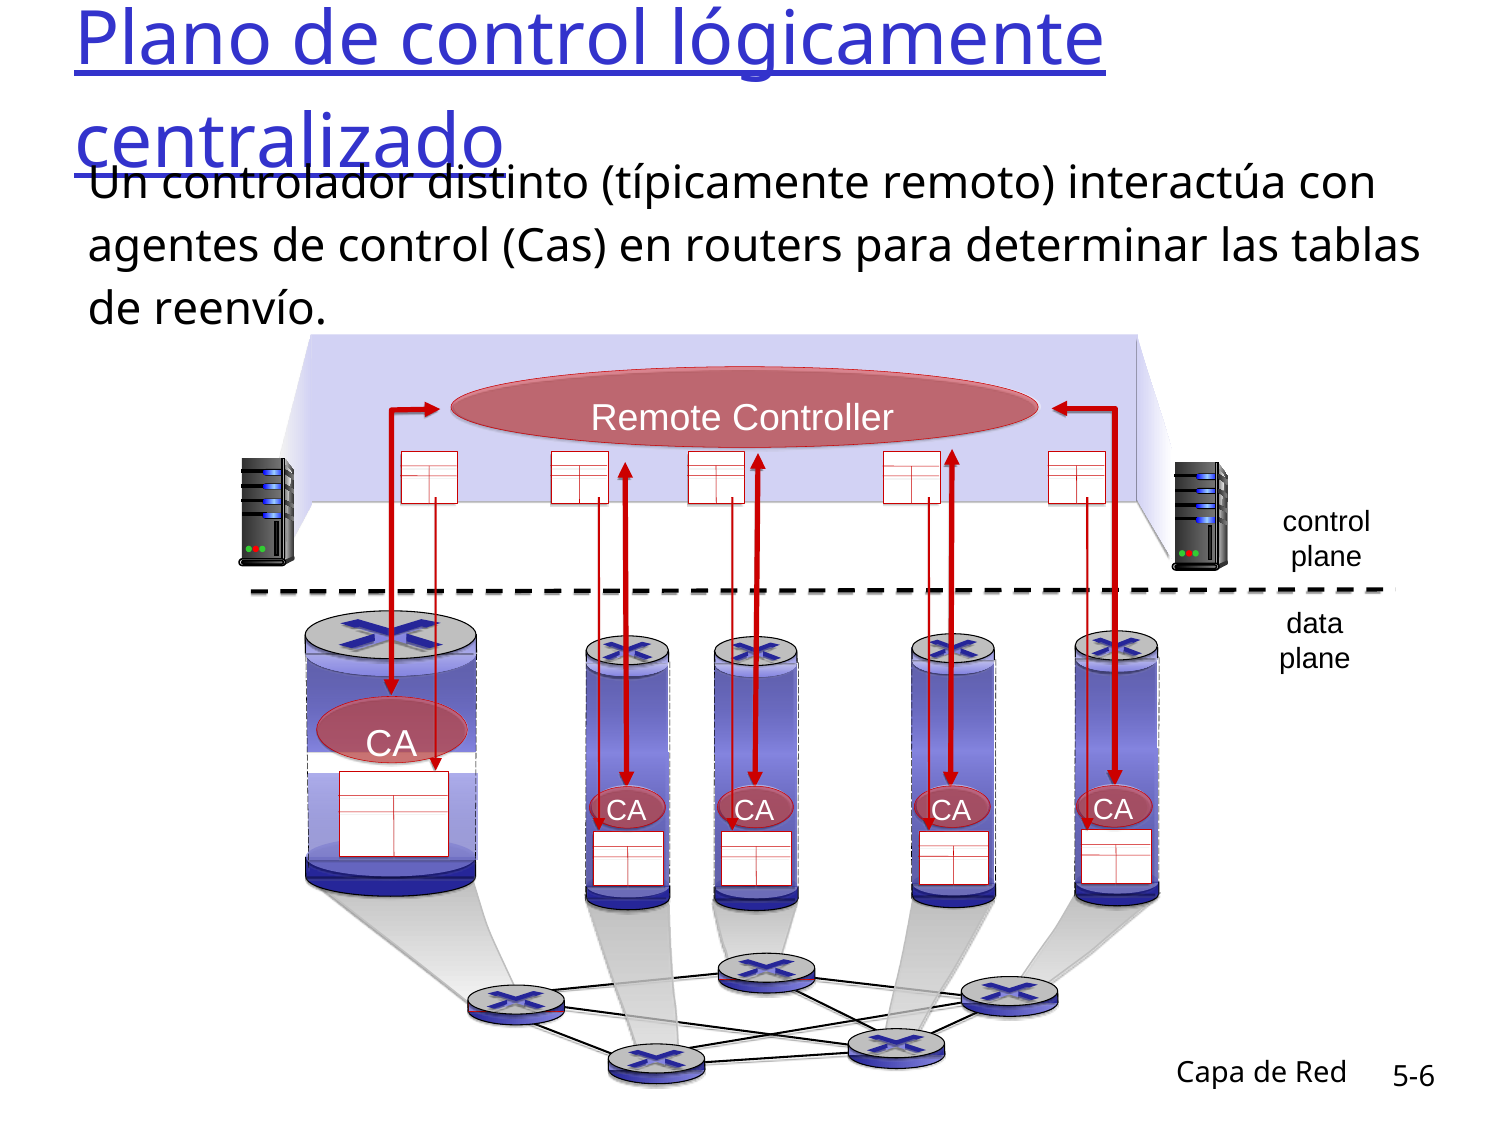

# Plano de control lógicamente centralizado
Un controlador distinto (típicamente remoto) interactúa con agentes de control (Cas) en routers para determinar las tablas de reenvío.
Remote Controller
CA
CA
CA
CA
CA
control
plane
data
plane